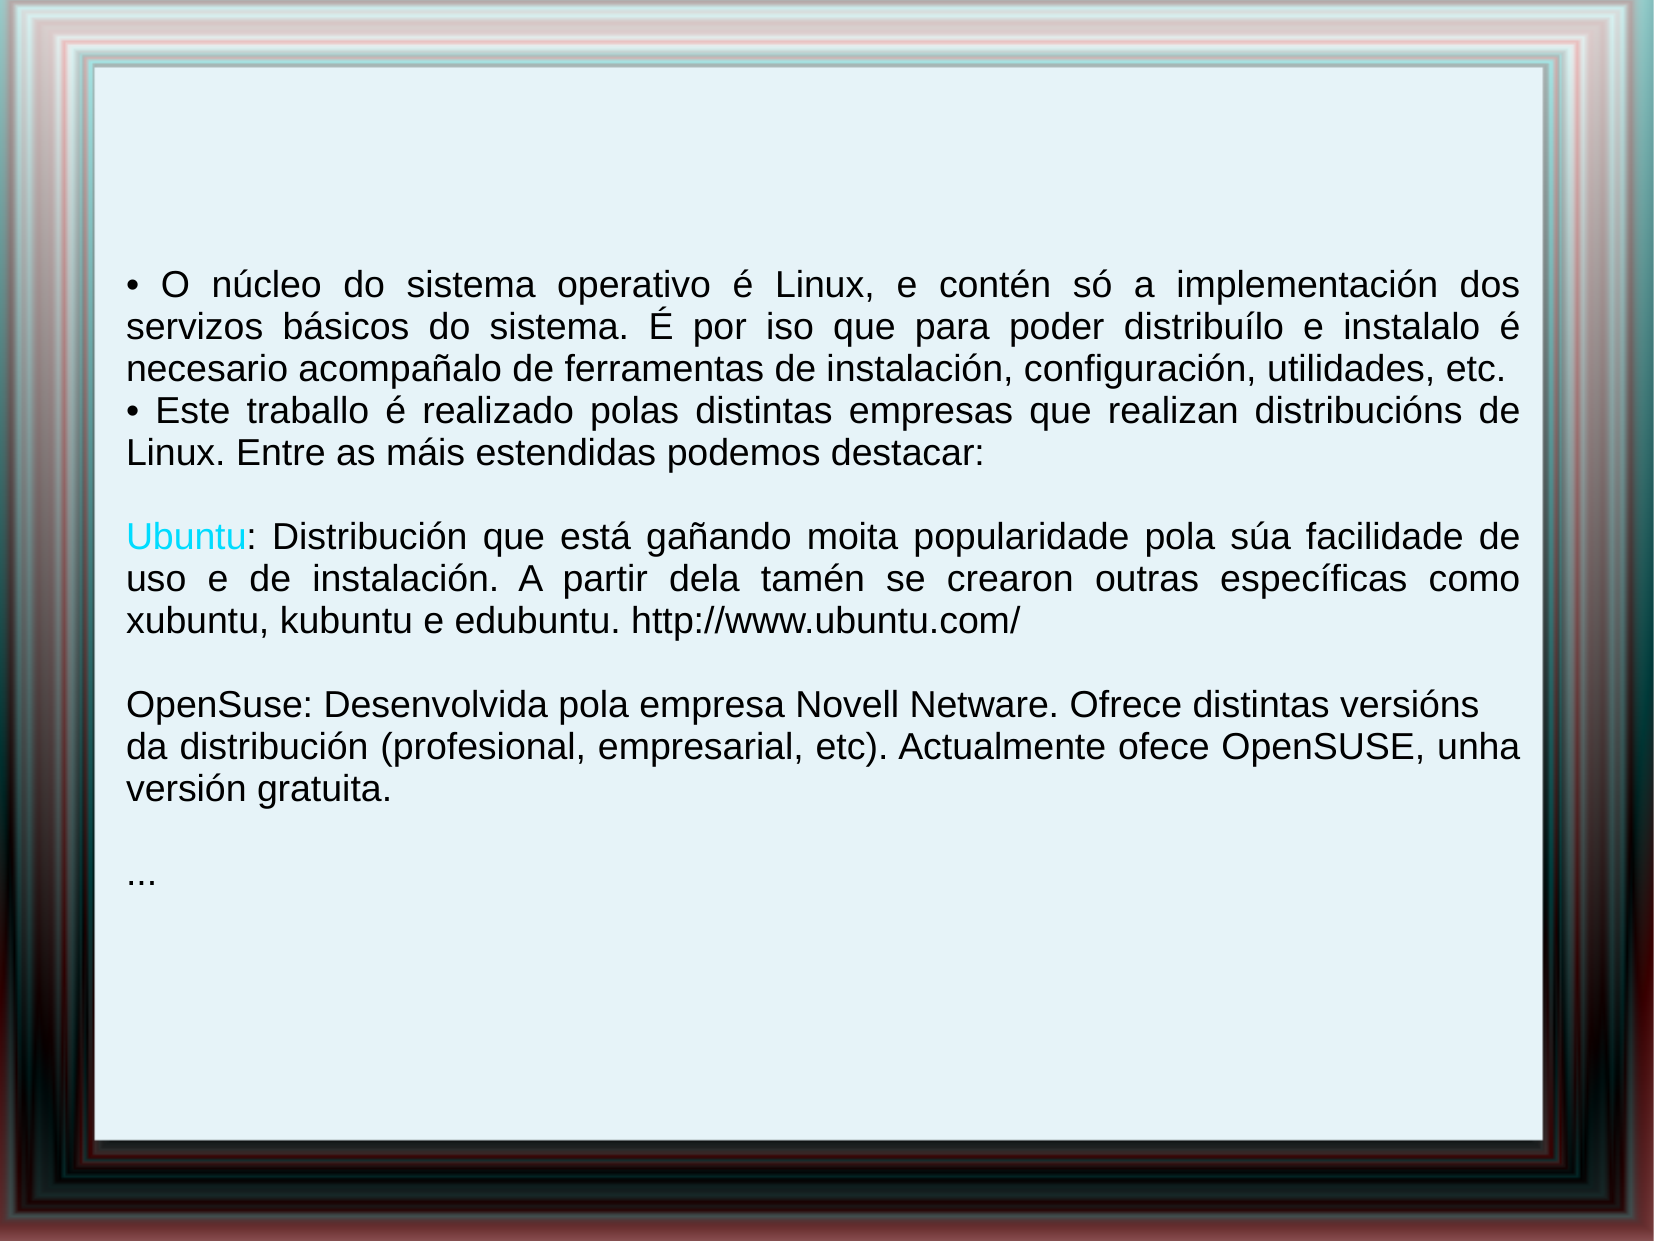

• O núcleo do sistema operativo é Linux, e contén só a implementación dos servizos básicos do sistema. É por iso que para poder distribuílo e instalalo é necesario acompañalo de ferramentas de instalación, configuración, utilidades, etc.
• Este traballo é realizado polas distintas empresas que realizan distribucións de Linux. Entre as máis estendidas podemos destacar:
Ubuntu: Distribución que está gañando moita popularidade pola súa facilidade de uso e de instalación. A partir dela tamén se crearon outras específicas como xubuntu, kubuntu e edubuntu. http://www.ubuntu.com/
OpenSuse: Desenvolvida pola empresa Novell Netware. Ofrece distintas versións
da distribución (profesional, empresarial, etc). Actualmente ofece OpenSUSE, unha versión gratuita.
...